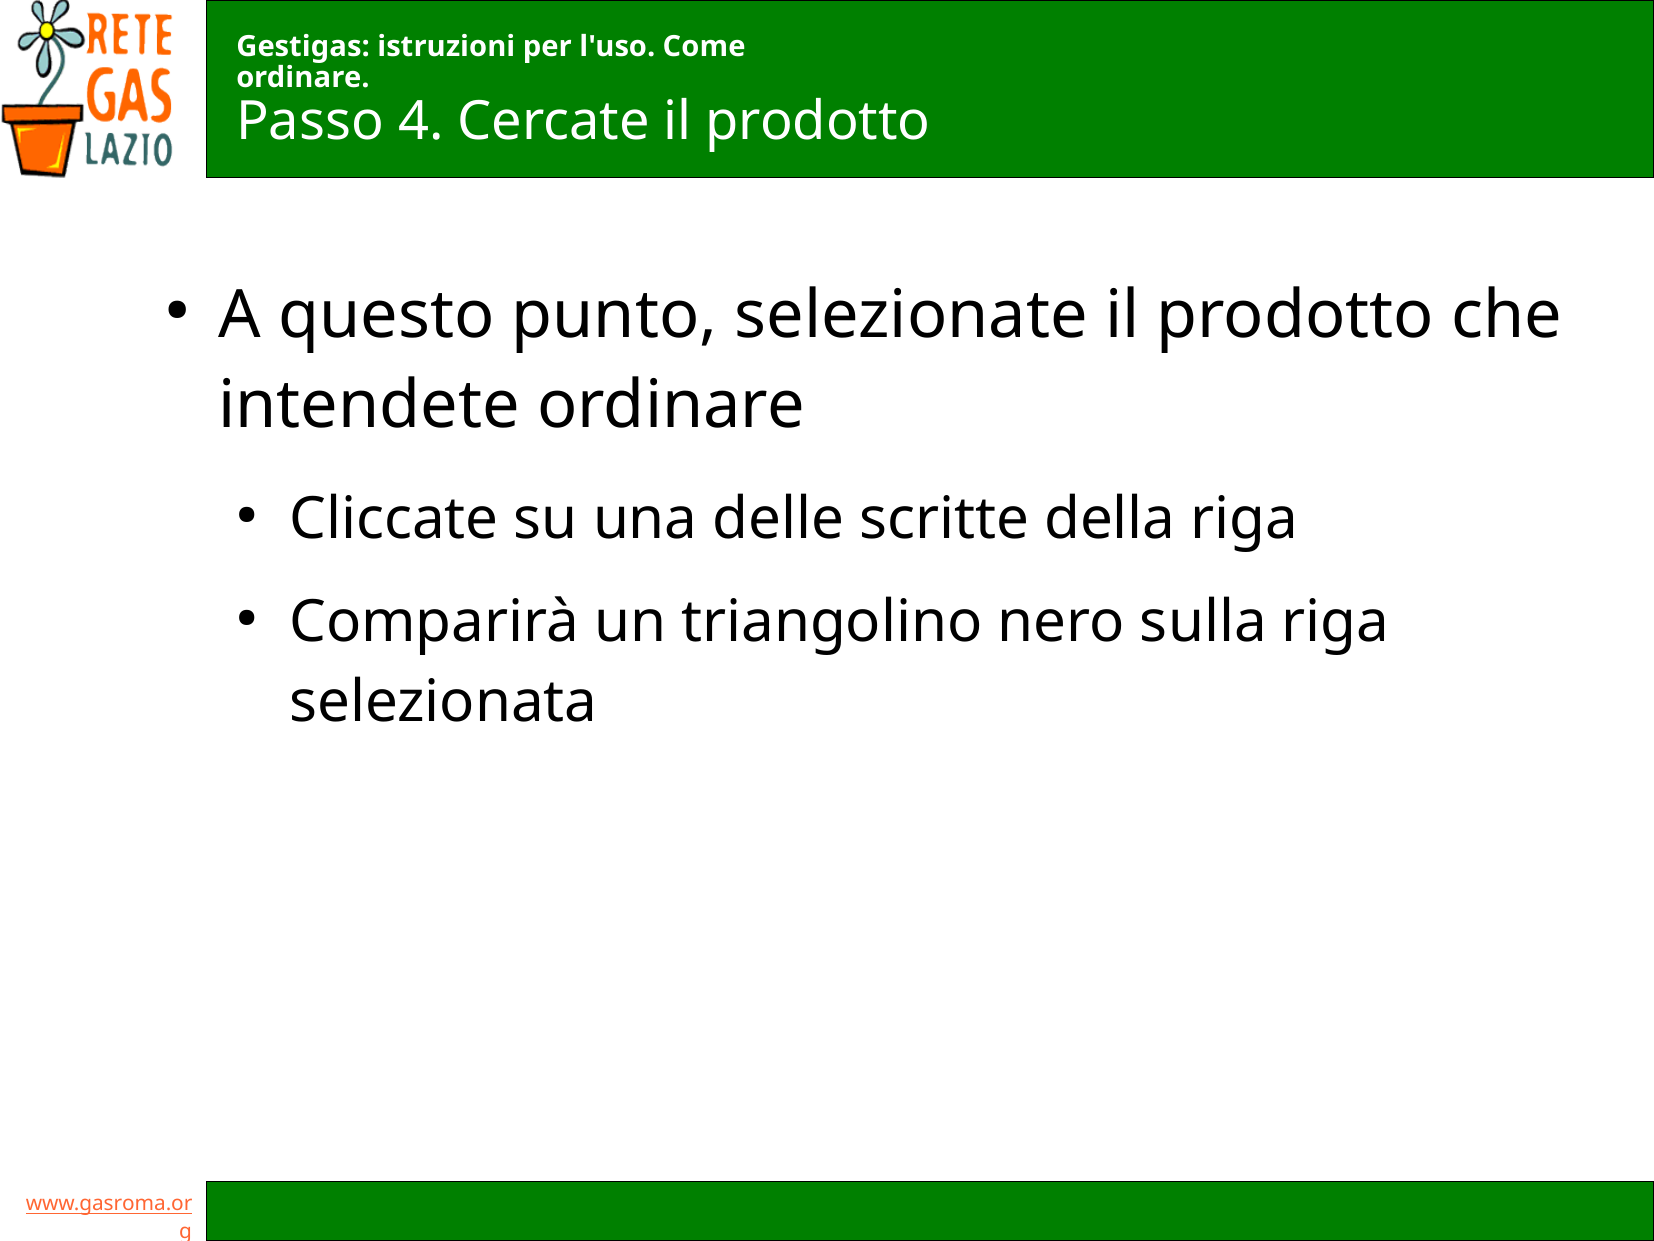

Gestigas: istruzioni per l'uso. Come ordinare.
# Passo 4. Cercate il prodotto
A questo punto, selezionate il prodotto che intendete ordinare
Cliccate su una delle scritte della riga
Comparirà un triangolino nero sulla riga selezionata